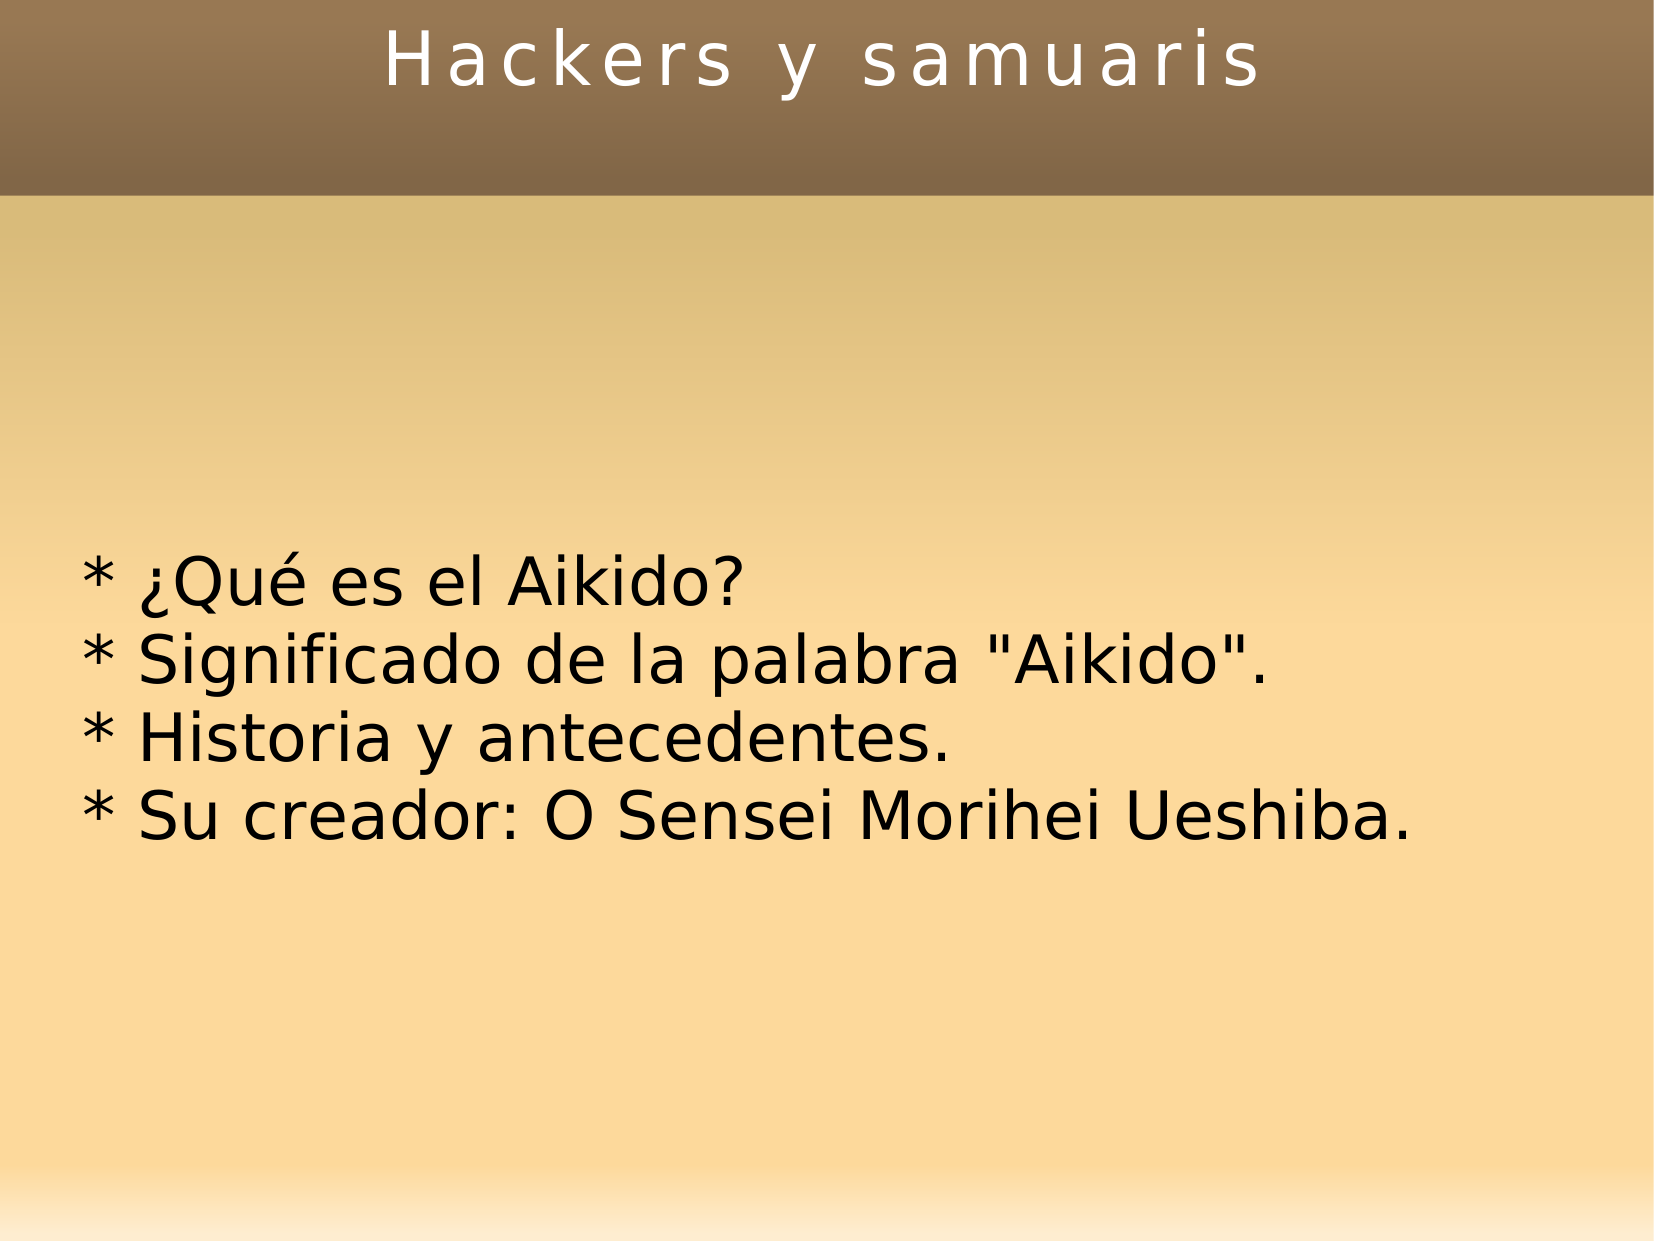

# Hackers y samuaris
* ¿Qué es el Aikido?
* Significado de la palabra "Aikido".
* Historia y antecedentes.
* Su creador: O Sensei Morihei Ueshiba.